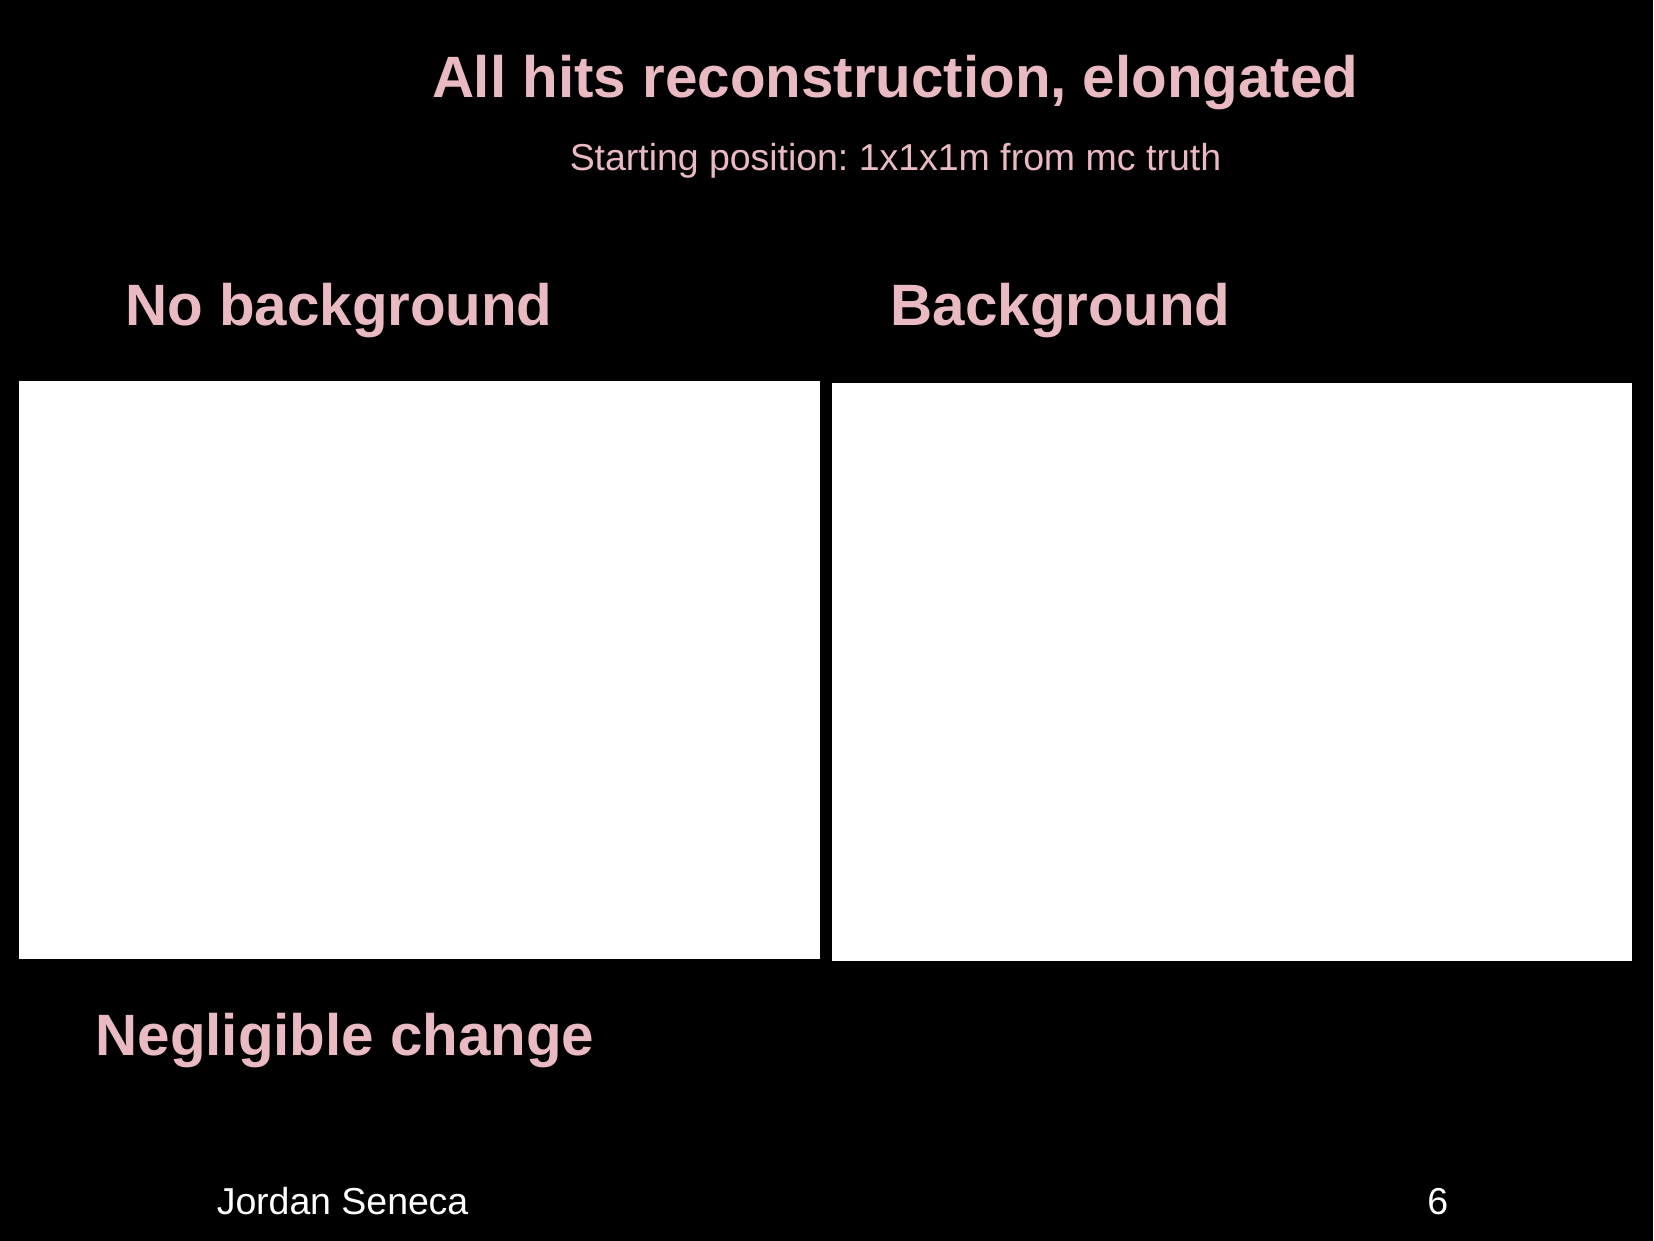

All hits reconstruction, elongated
Starting position: 1x1x1m from mc truth
No background
Background
Negligible change